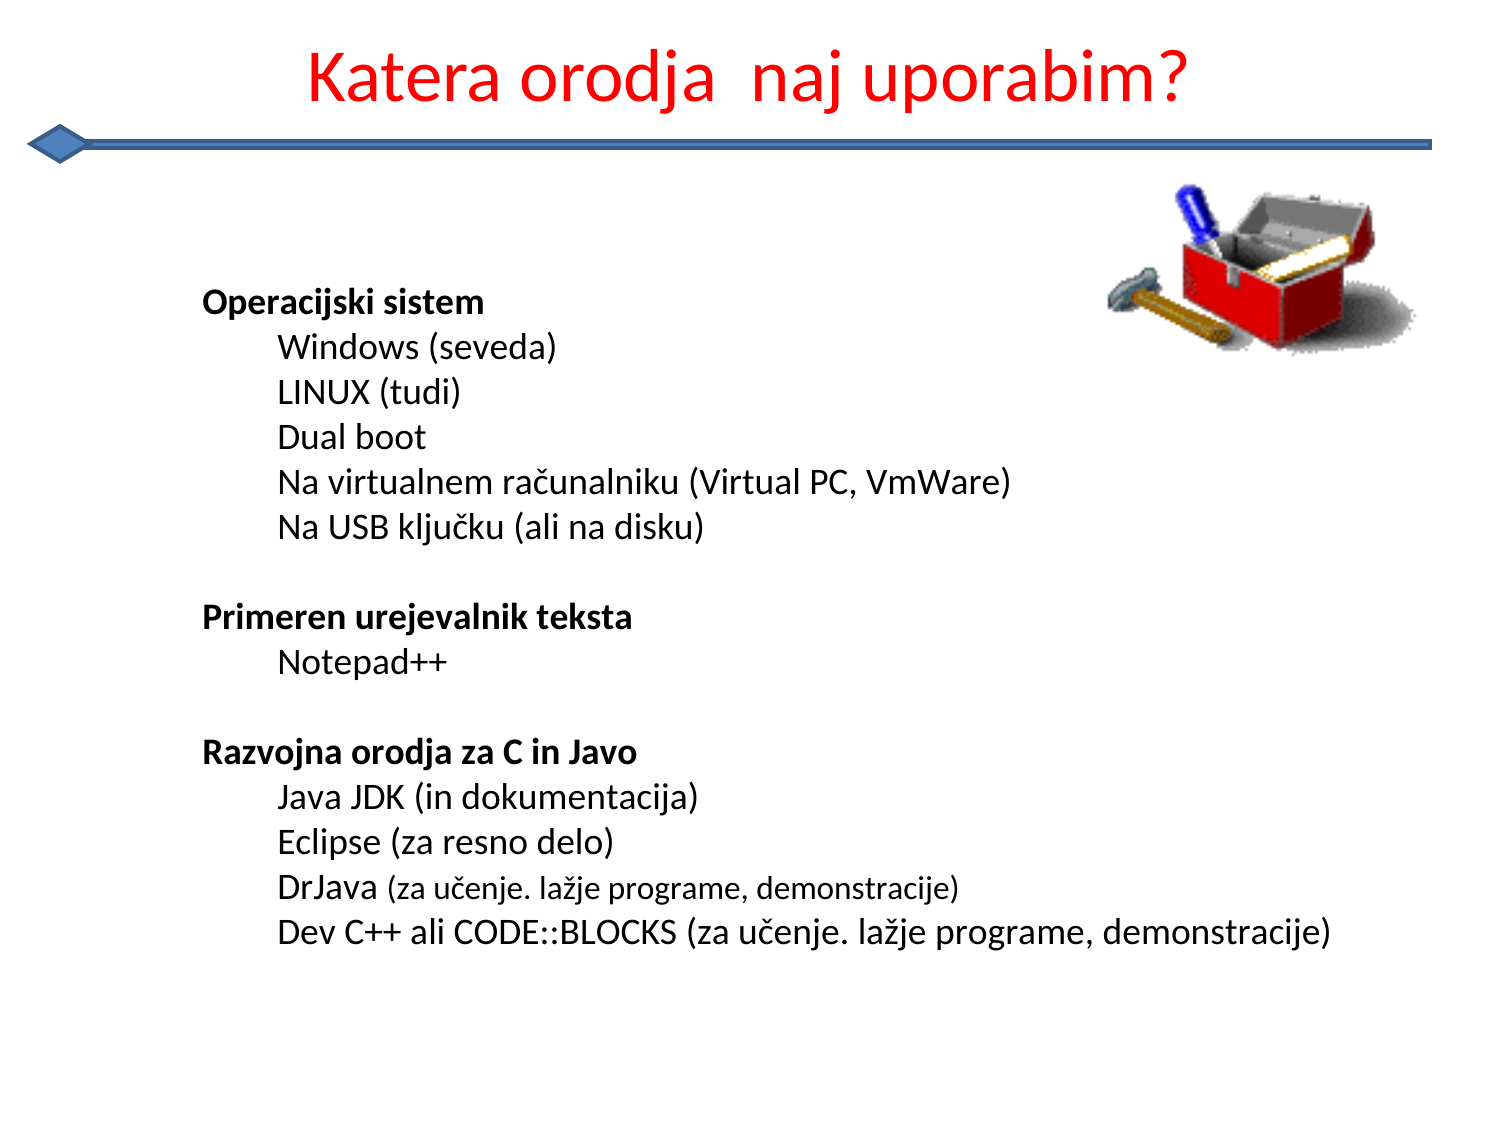

# Katera orodja naj uporabim?
Operacijski sistem
Windows (seveda)
LINUX (tudi)
Dual boot
Na virtualnem računalniku (Virtual PC, VmWare)
Na USB ključku (ali na disku)
Primeren urejevalnik teksta
Notepad++
Razvojna orodja za C in Javo
Java JDK (in dokumentacija)
Eclipse (za resno delo)
DrJava (za učenje. lažje programe, demonstracije)
Dev C++ ali CODE::BLOCKS (za učenje. lažje programe, demonstracije)